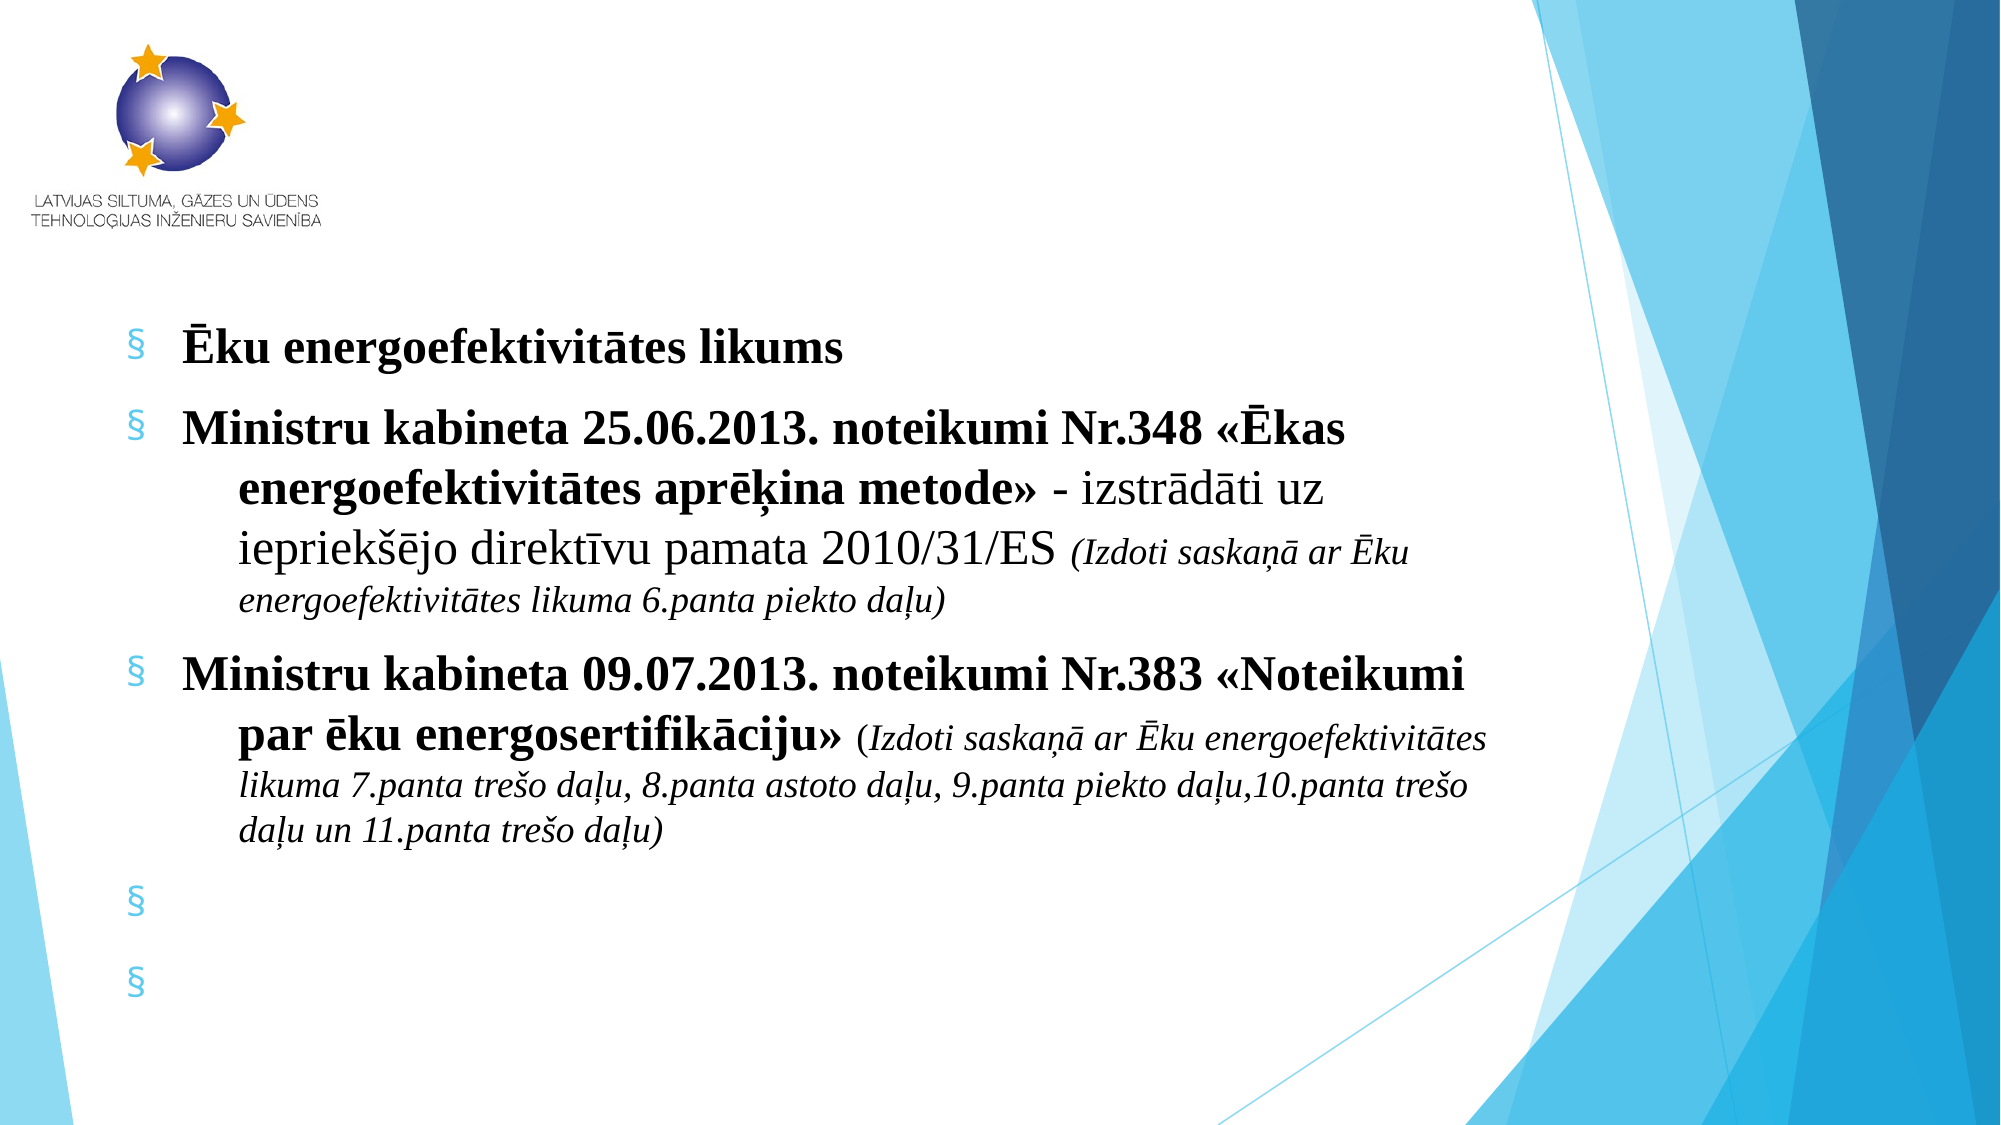

# Ēku energoefektivitātes likums
Ministru kabineta 25.06.2013. noteikumi Nr.348 «Ēkas energoefektivitātes aprēķina metode» - izstrādāti uz iepriekšējo direktīvu pamata 2010/31/ES (Izdoti saskaņā ar Ēku energoefektivitātes likuma 6.panta piekto daļu)
Ministru kabineta 09.07.2013. noteikumi Nr.383 «Noteikumi par ēku energosertifikāciju» (Izdoti saskaņā ar Ēku energoefektivitātes likuma 7.panta trešo daļu, 8.panta astoto daļu, 9.panta piekto daļu,10.panta trešo daļu un 11.panta trešo daļu)